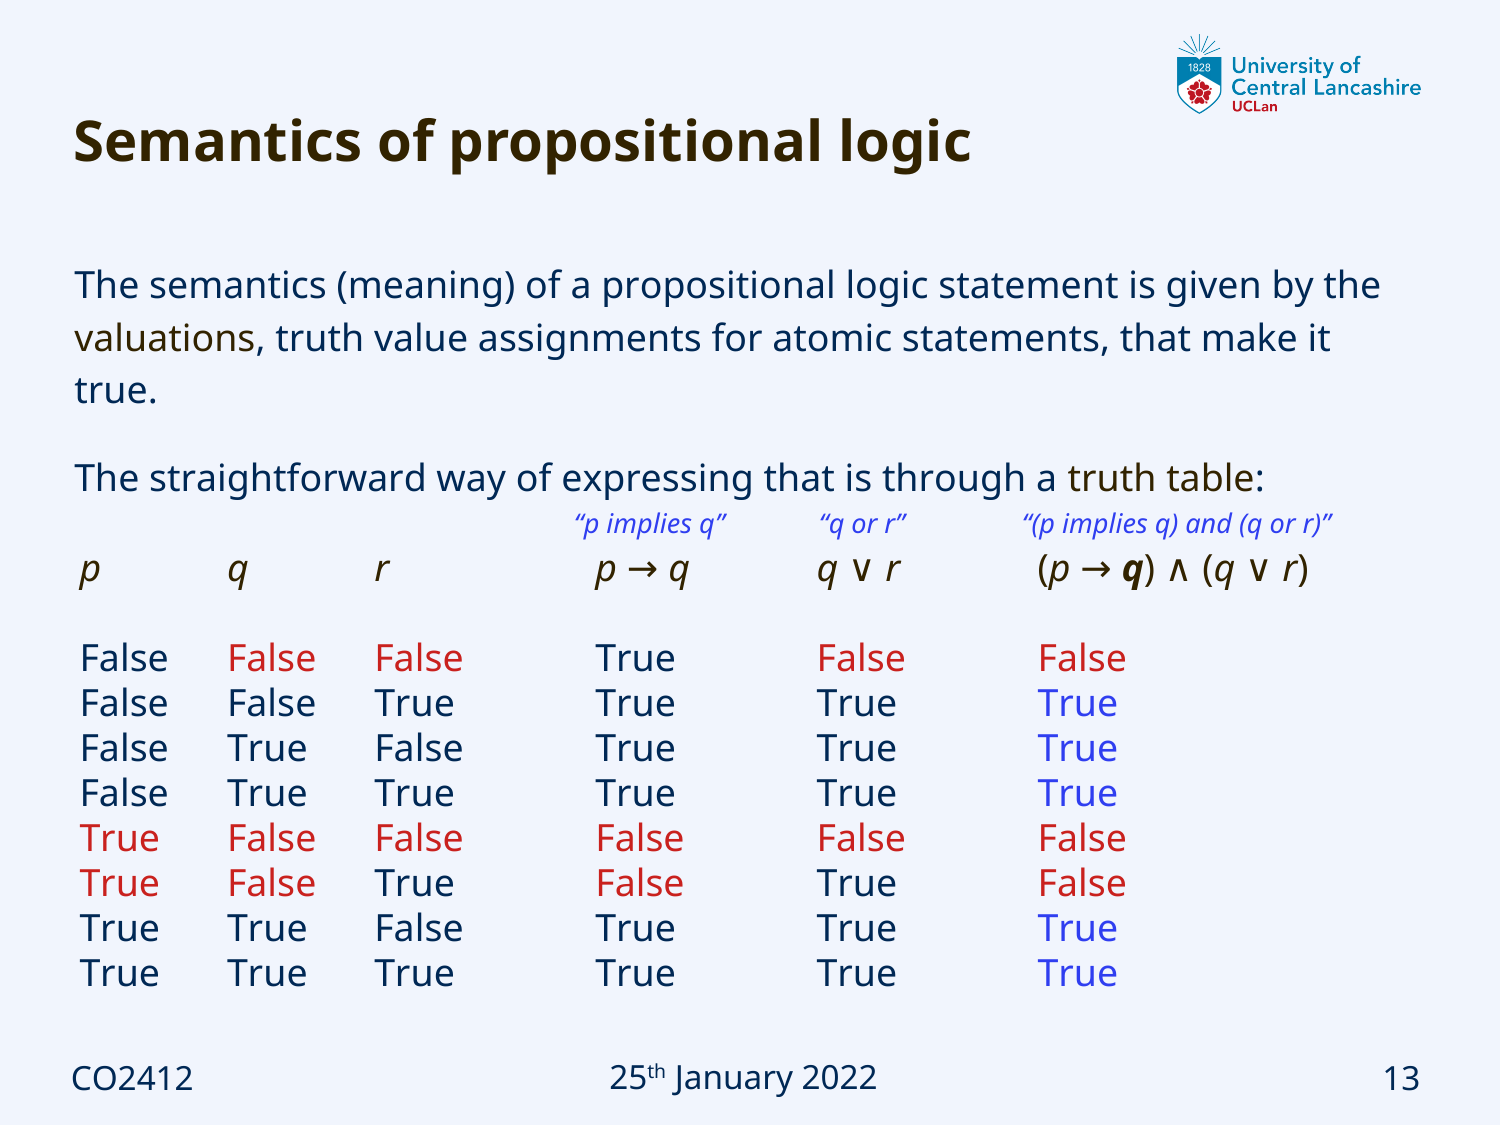

# Semantics of propositional logic
The semantics (meaning) of a propositional logic statement is given by the valuations, truth value assignments for atomic statements, that make it true.
The straightforward way of expressing that is through a truth table:
“p implies q”
“q or r”
“(p implies q) and (q or r)”
p		q		r			p → q		q ∨ r		(p → q) ∧ (q ∨ r)
False	False	False		True		False		False
False	False	True		True		True		True
False	True	False		True		True		True
False	True	True		True		True		True
True	False	False		False		False		False
True	False	True		False		True		False
True	True	False		True		True		True
True	True	True		True		True		True